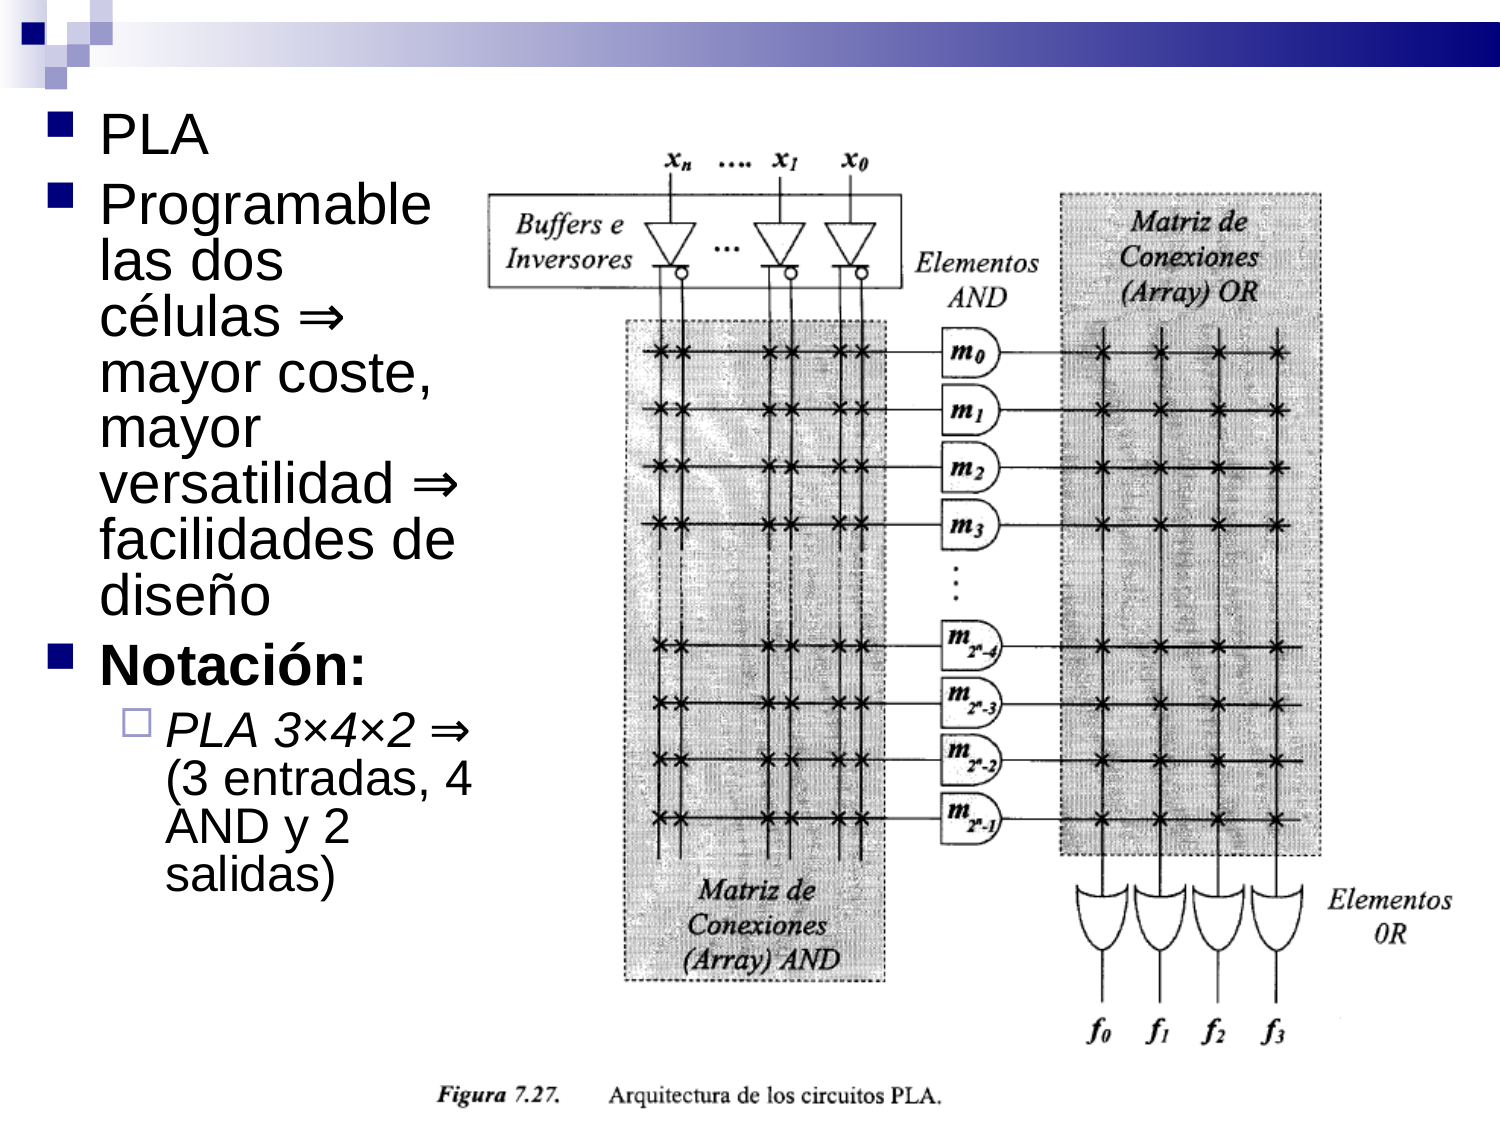

# PLA
Programable las dos células ⇒ mayor coste, mayor versatilidad ⇒ facilidades de diseño
Notación:
PLA 3×4×2 ⇒ (3 entradas, 4 AND y 2 salidas)